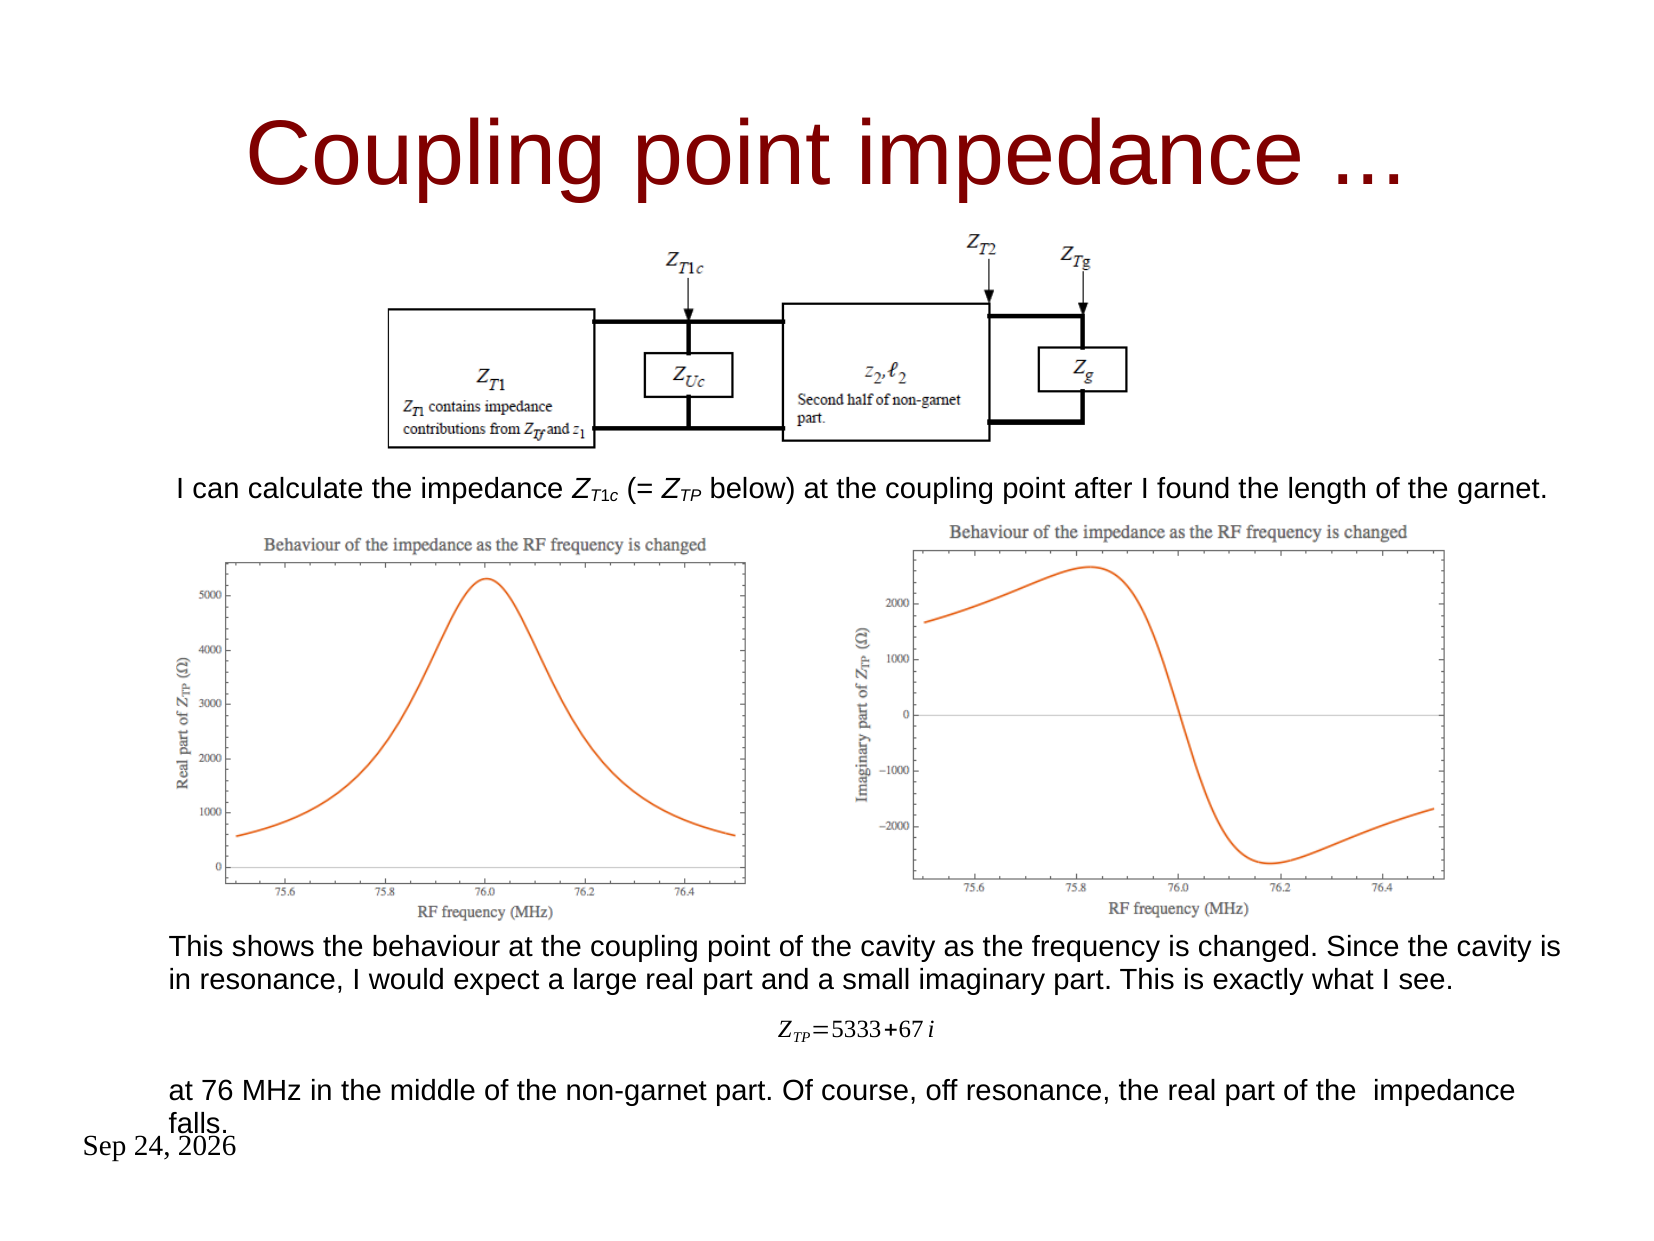

# Coupling point impedance ...
I can calculate the impedance ZT1c (= ZTP below) at the coupling point after I found the length of the garnet.
This shows the behaviour at the coupling point of the cavity as the frequency is changed. Since the cavity is in resonance, I would expect a large real part and a small imaginary part. This is exactly what I see.
at 76 MHz in the middle of the non-garnet part. Of course, off resonance, the real part of the impedance falls.